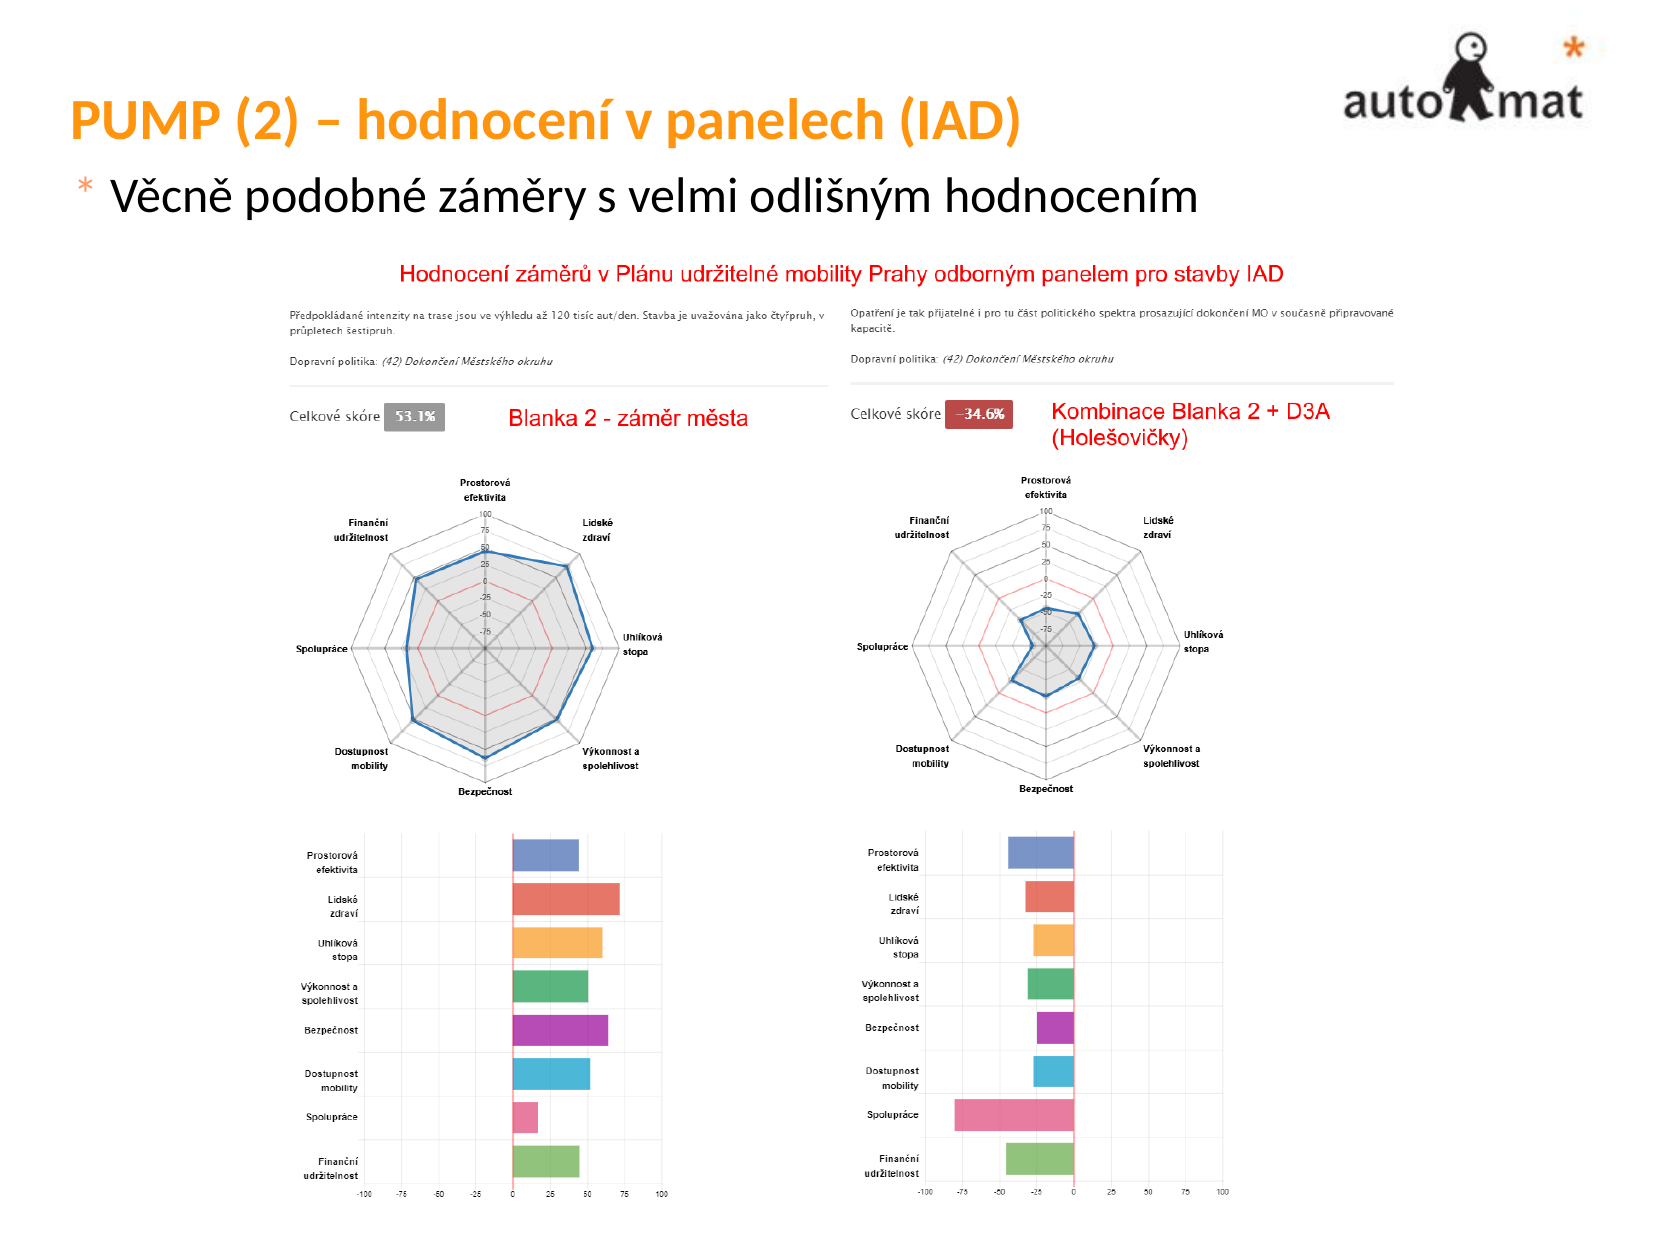

PUMP (2) – hodnocení v panelech (IAD)
* Věcně podobné záměry s velmi odlišným hodnocením